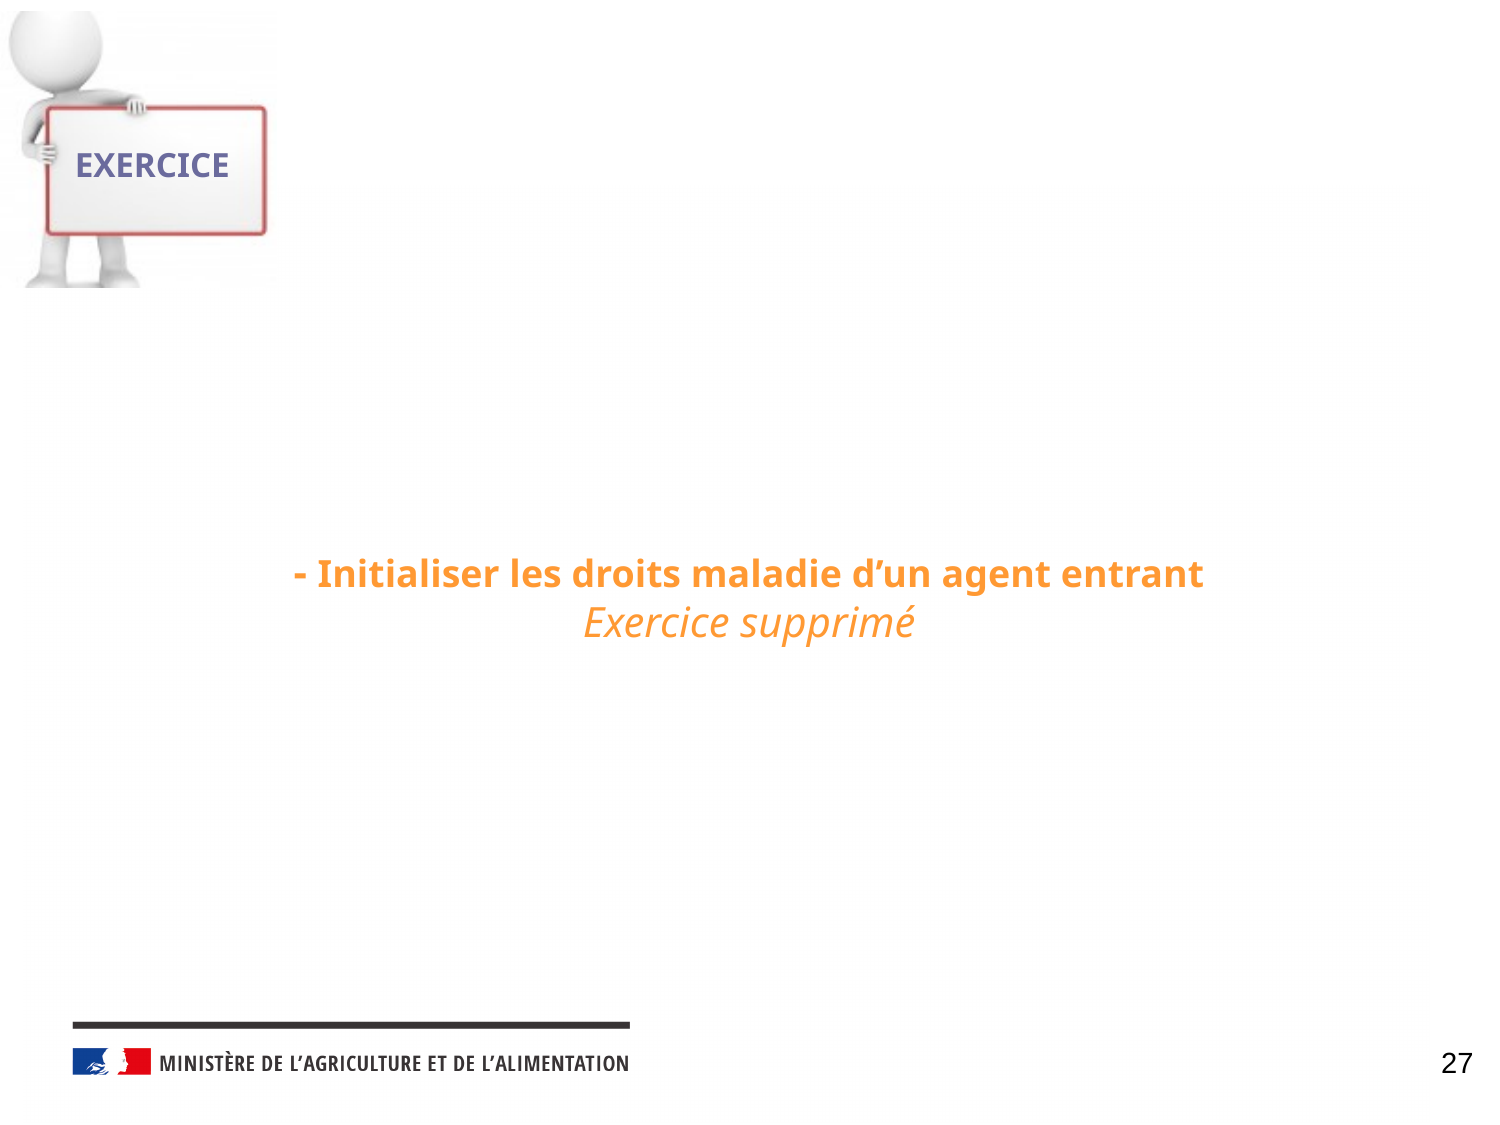

Exercice
- Initialiser les droits maladie d’un agent entrant
Exercice supprimé